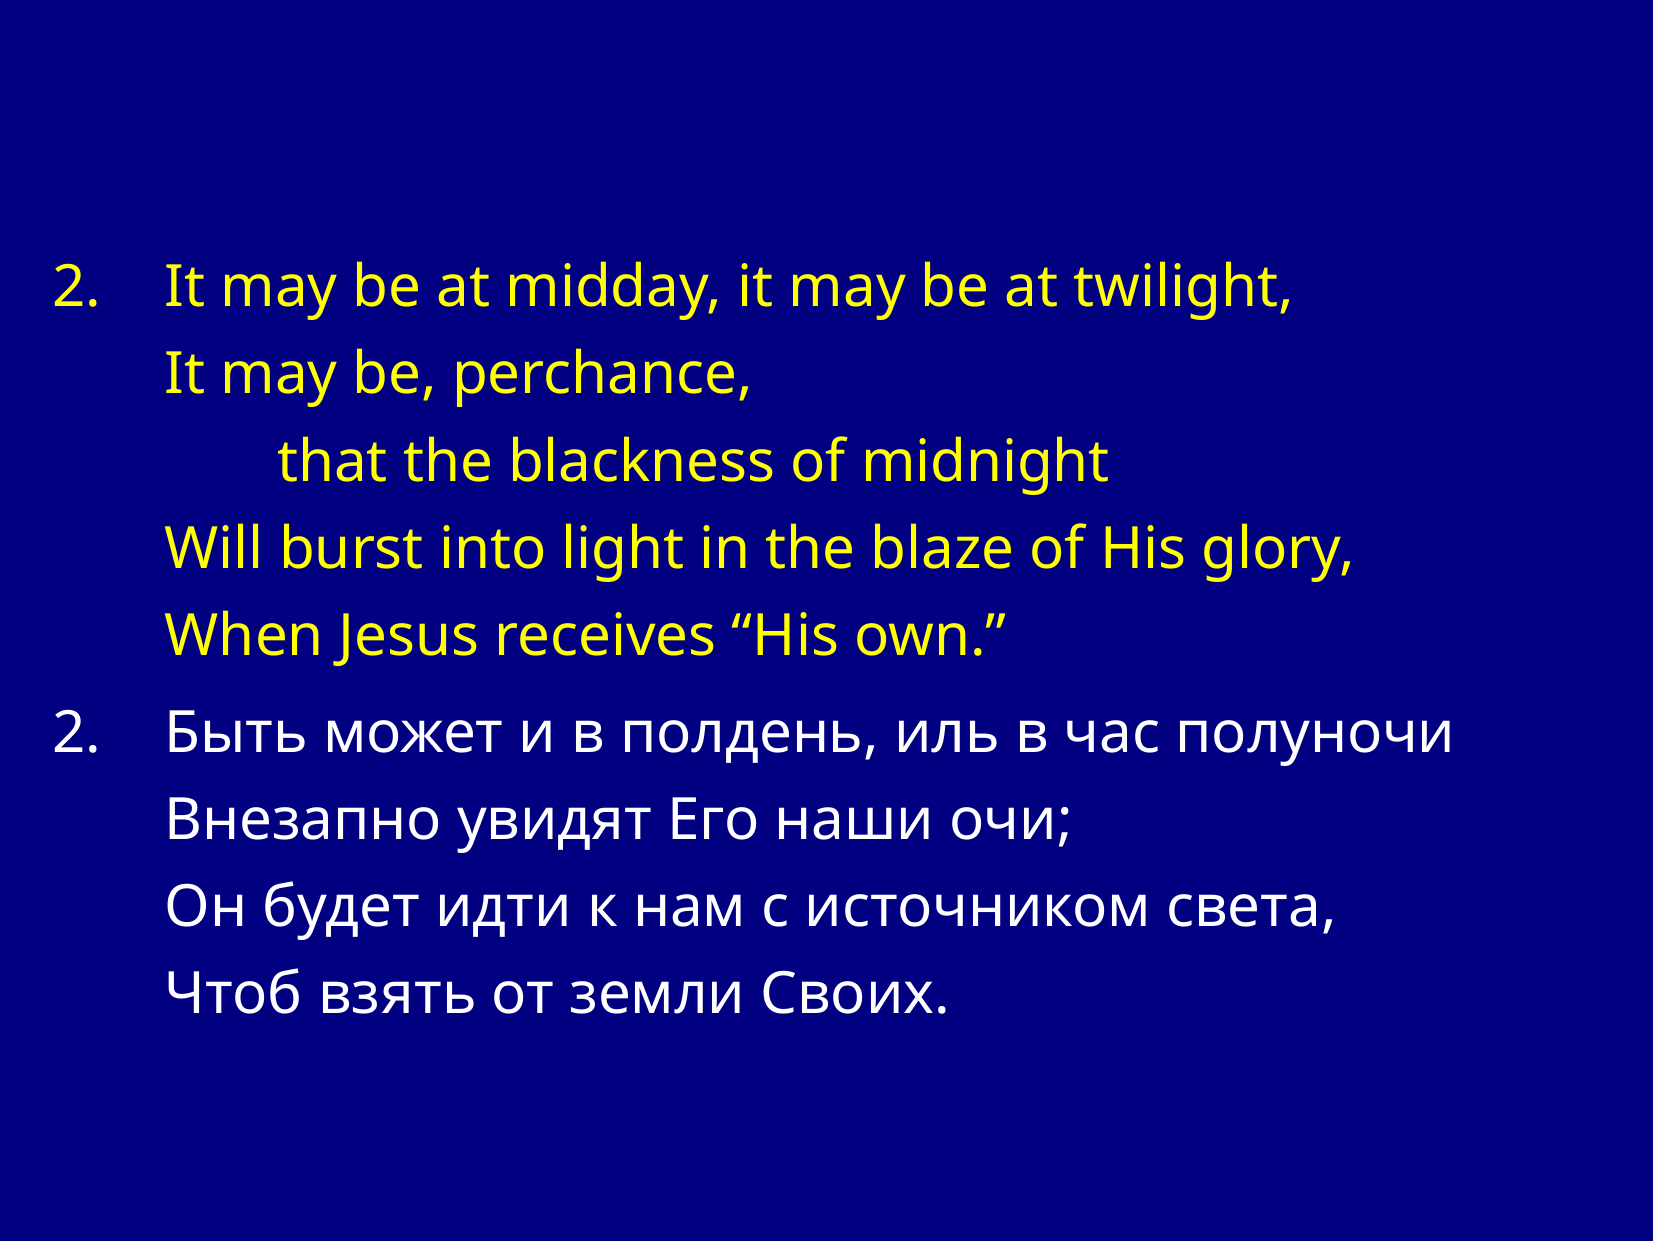

2.	It may be at midday, it may be at twilight,
	It may be, perchance,
		that the blackness of midnight
	Will burst into light in the blaze of His glory,
	When Jesus receives “His own.”
2.	Быть может и в полдень, иль в час полуночи
	Внезапно увидят Его наши очи;
	Он будет идти к нам с источником света,
	Чтоб взять от земли Своих.